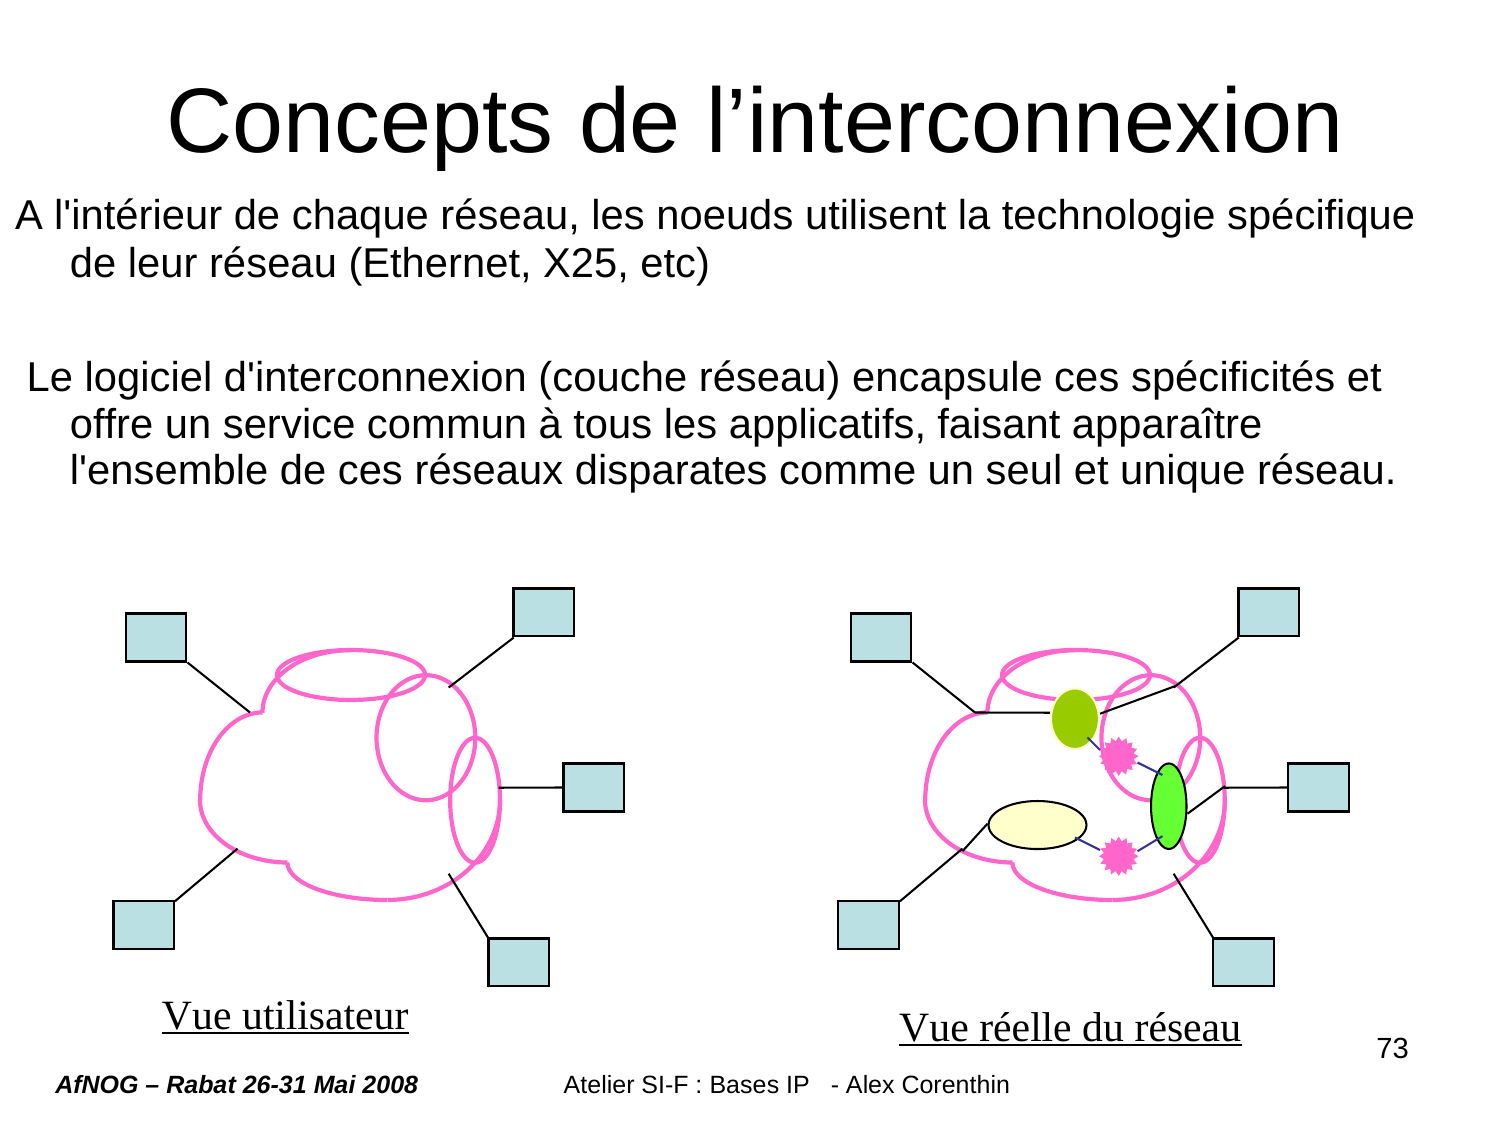

# Concepts de l’interconnexion
A l'intérieur de chaque réseau, les noeuds utilisent la technologie spécifique de leur réseau (Ethernet, X25, etc)‏
 Le logiciel d'interconnexion (couche réseau) encapsule ces spécificités et offre un service commun à tous les applicatifs, faisant apparaître l'ensemble de ces réseaux disparates comme un seul et unique réseau.
Vue utilisateur
Vue réelle du réseau
73